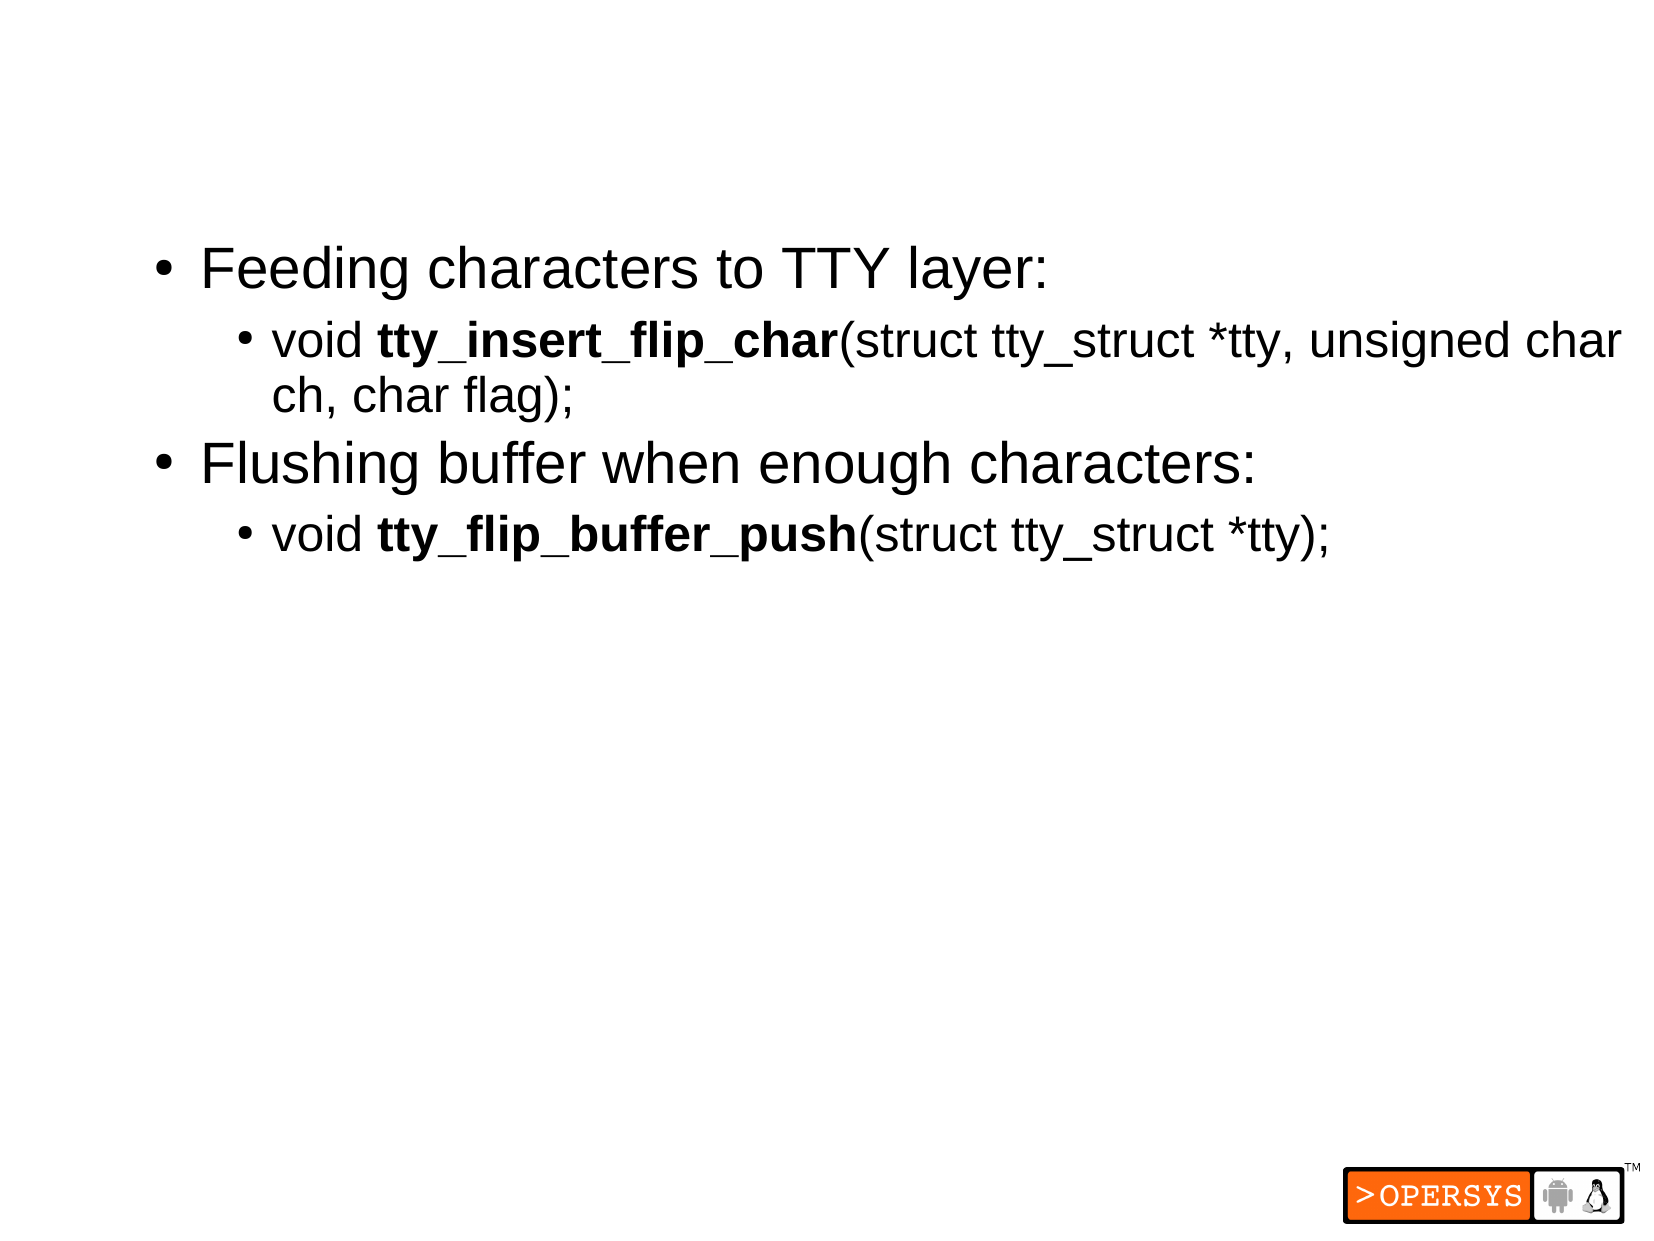

# Feeding characters to TTY layer:
void tty_insert_flip_char(struct tty_struct *tty, unsigned char ch, char flag);
Flushing buffer when enough characters:
void tty_flip_buffer_push(struct tty_struct *tty);